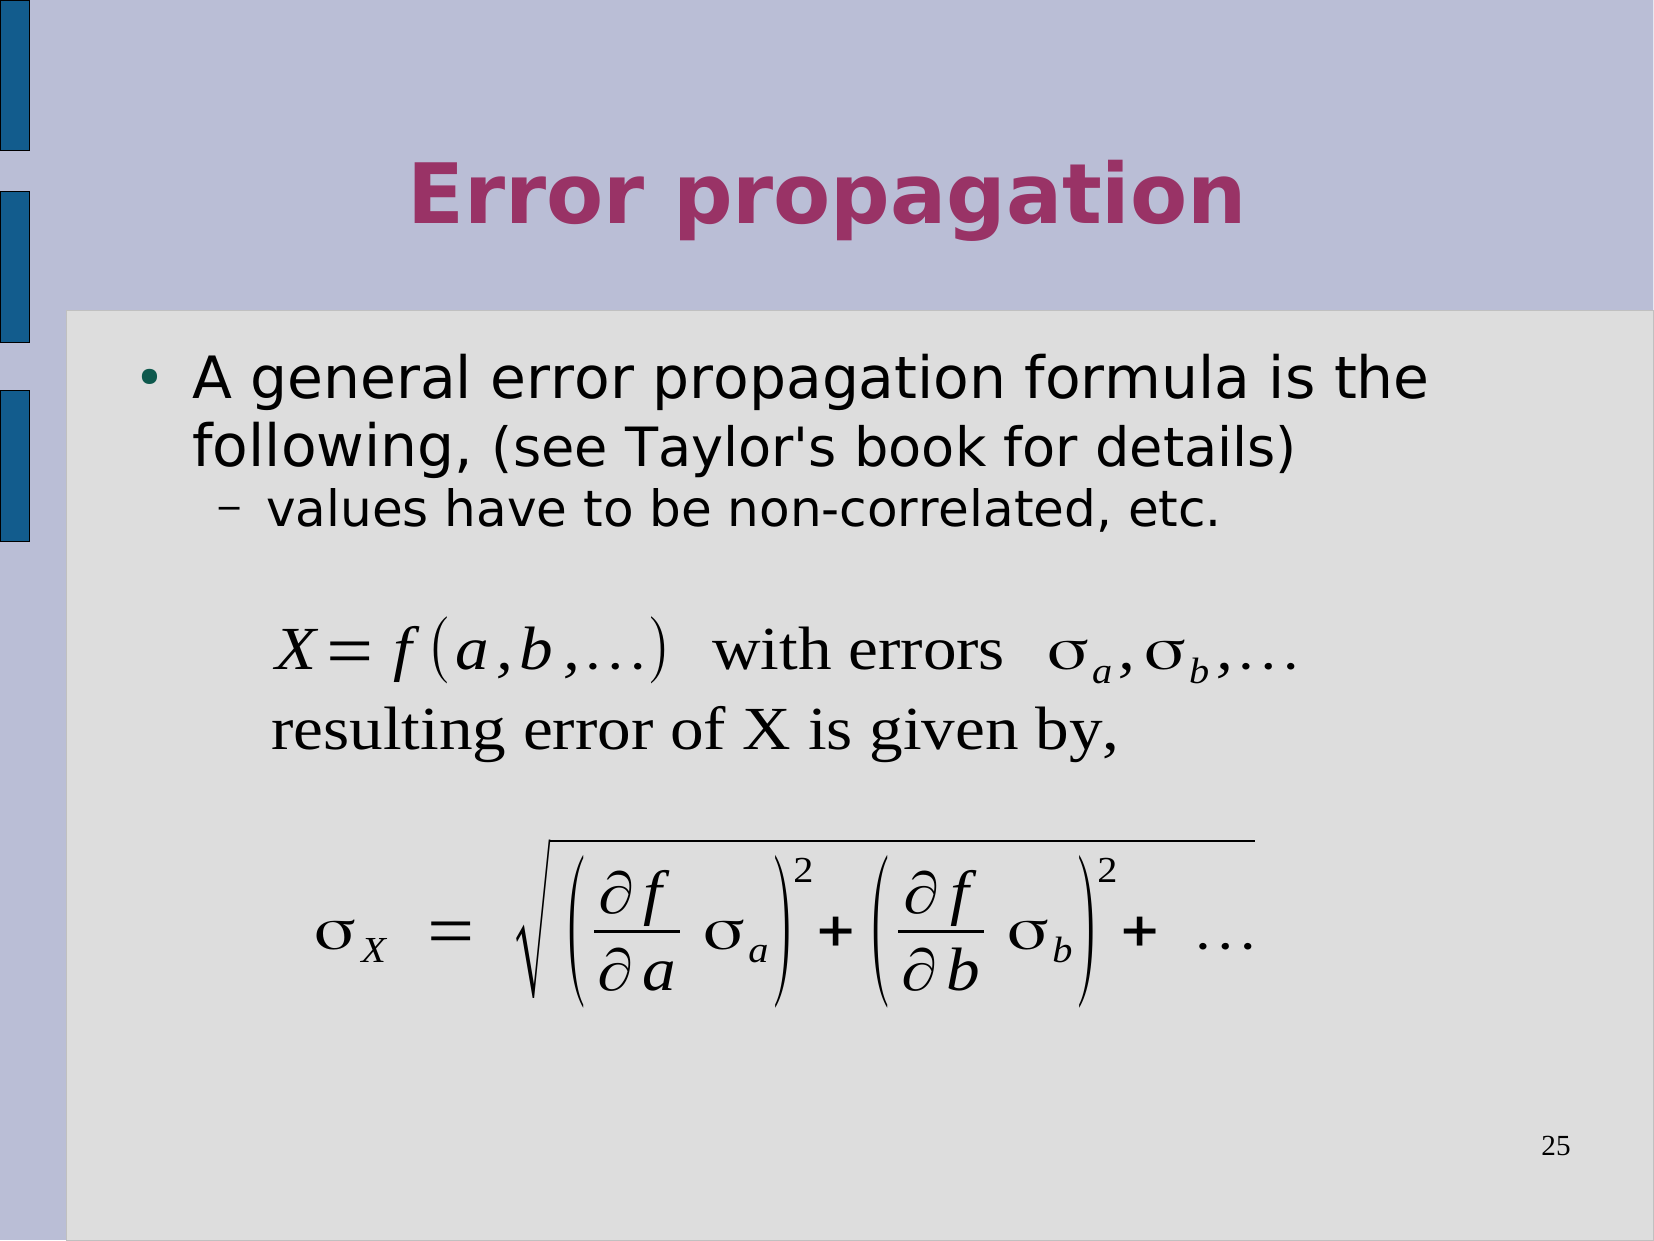

# Error propagation
A general error propagation formula is the following, (see Taylor's book for details)
values have to be non-correlated, etc.
25